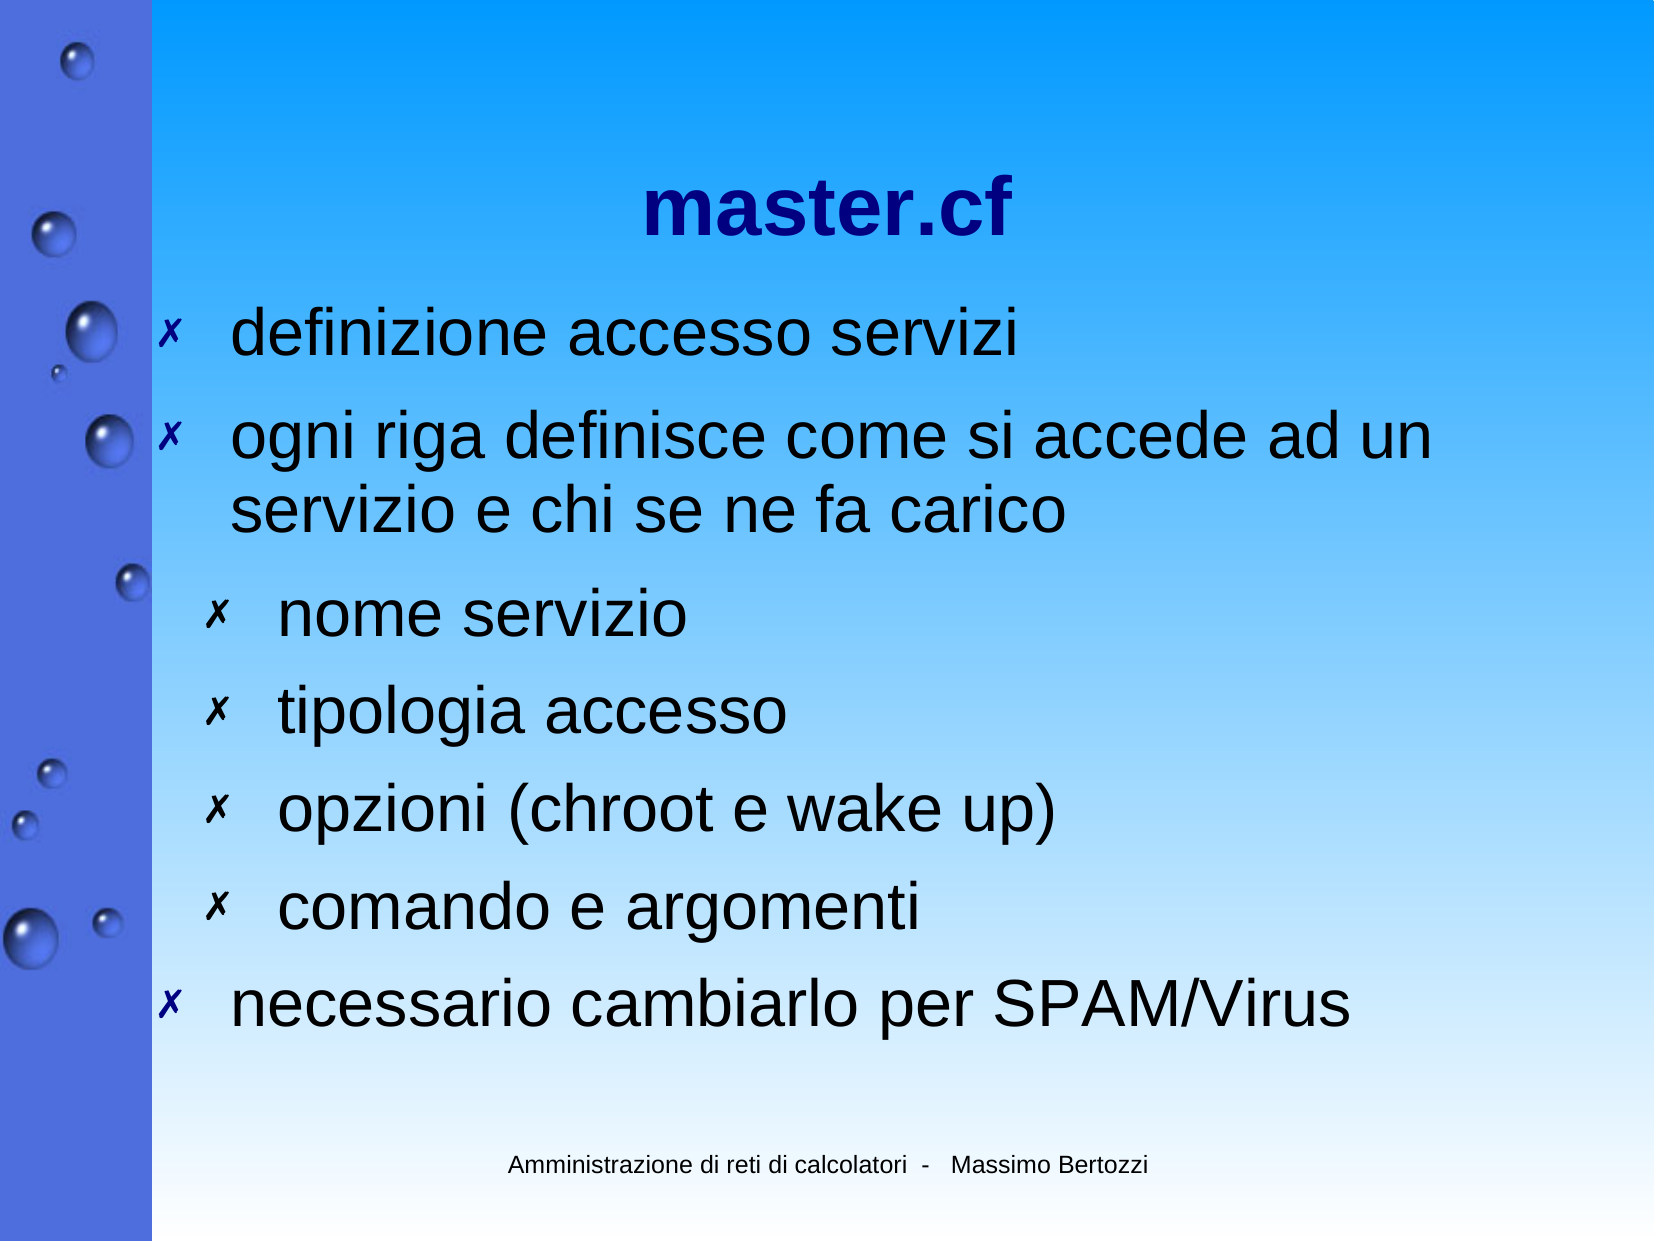

# master.cf
definizione accesso servizi
ogni riga definisce come si accede ad un servizio e chi se ne fa carico
nome servizio
tipologia accesso
opzioni (chroot e wake up)
comando e argomenti
necessario cambiarlo per SPAM/Virus